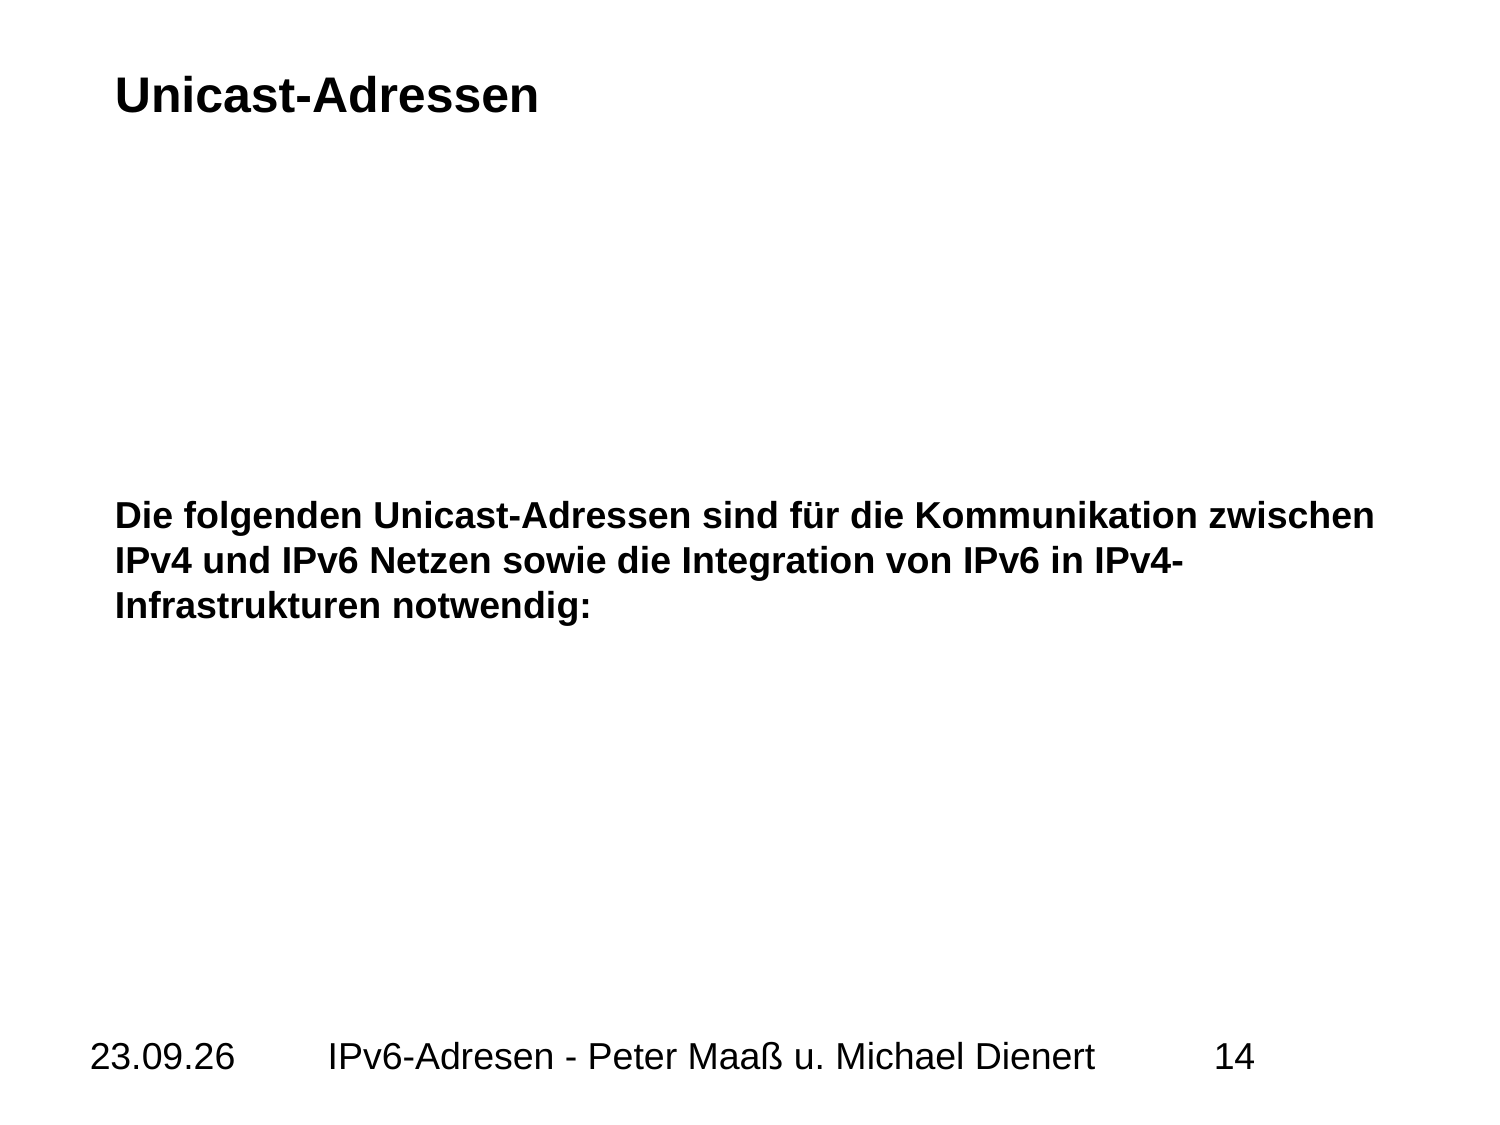

Unicast-Adressen
Die folgenden Unicast-Adressen sind für die Kommunikation zwischen IPv4 und IPv6 Netzen sowie die Integration von IPv6 in IPv4-Infrastrukturen notwendig:
IPv6-Adresen - Peter Maaß u. Michael Dienert
14